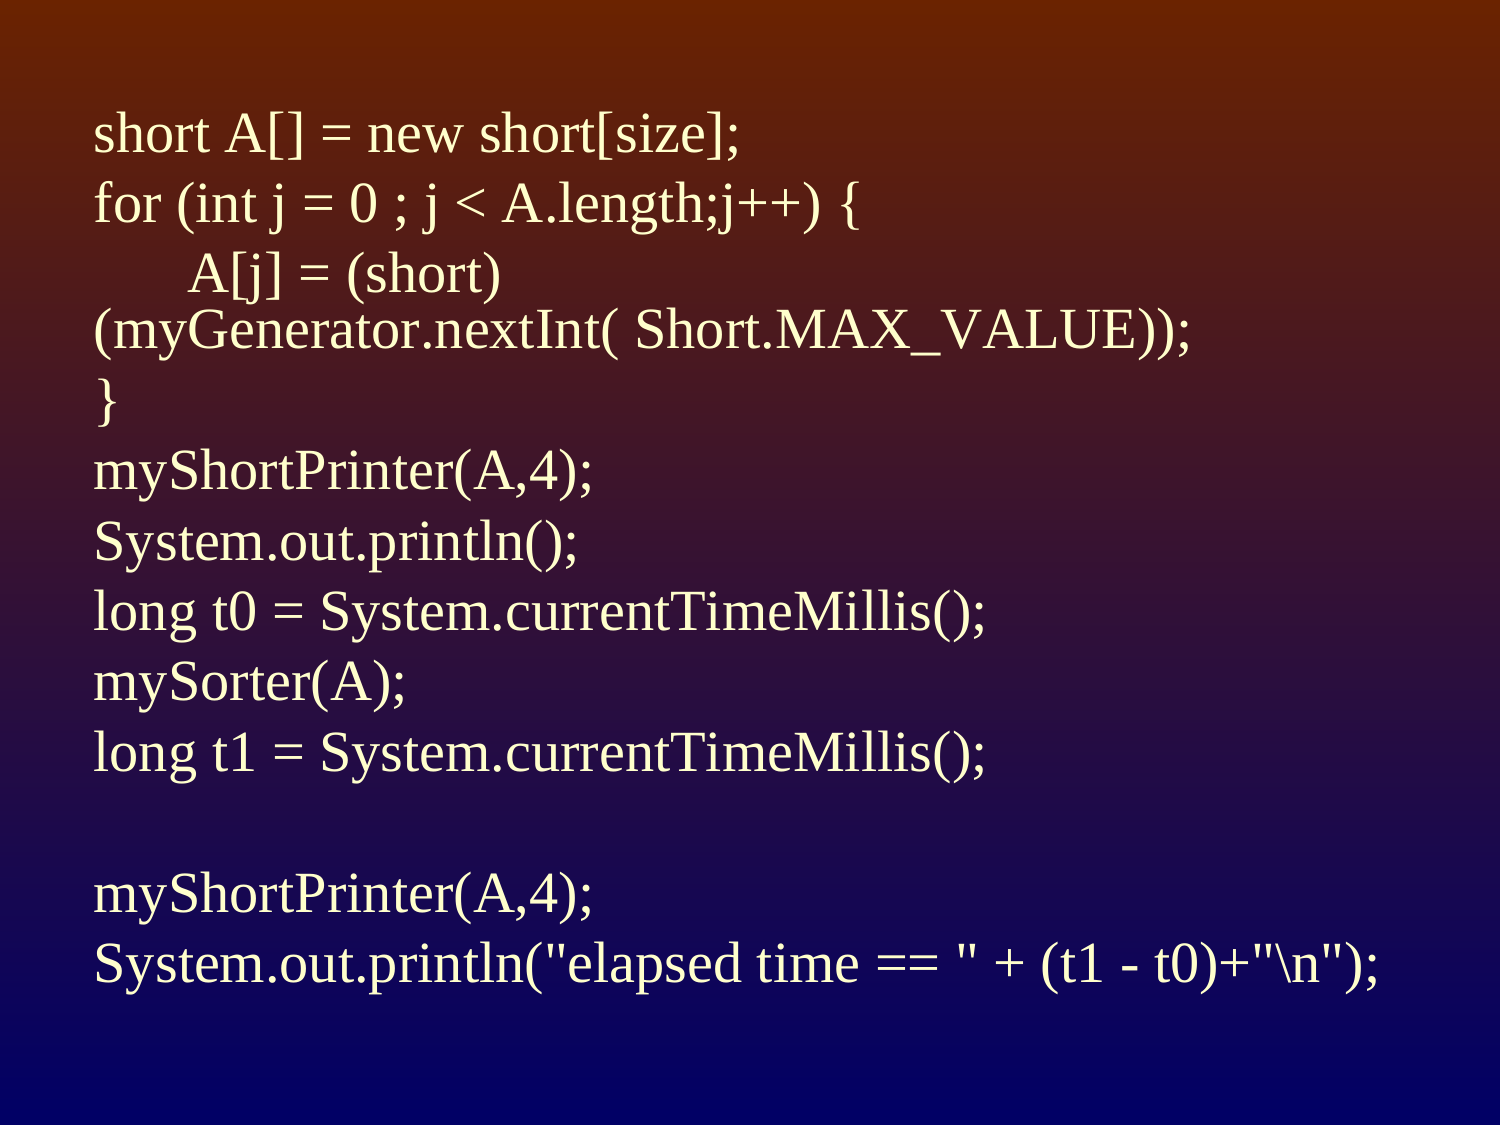

short A[] = new short[size];
	for (int j = 0 ; j < A.length;j++) {
		A[j] = (short) (myGenerator.nextInt( Short.MAX_VALUE));
	}
	myShortPrinter(A,4);
	System.out.println();
	long t0 = System.currentTimeMillis();
	mySorter(A);
	long t1 = System.currentTimeMillis();
	myShortPrinter(A,4);
	System.out.println("elapsed time == " + (t1 - t0)+"\n");
#